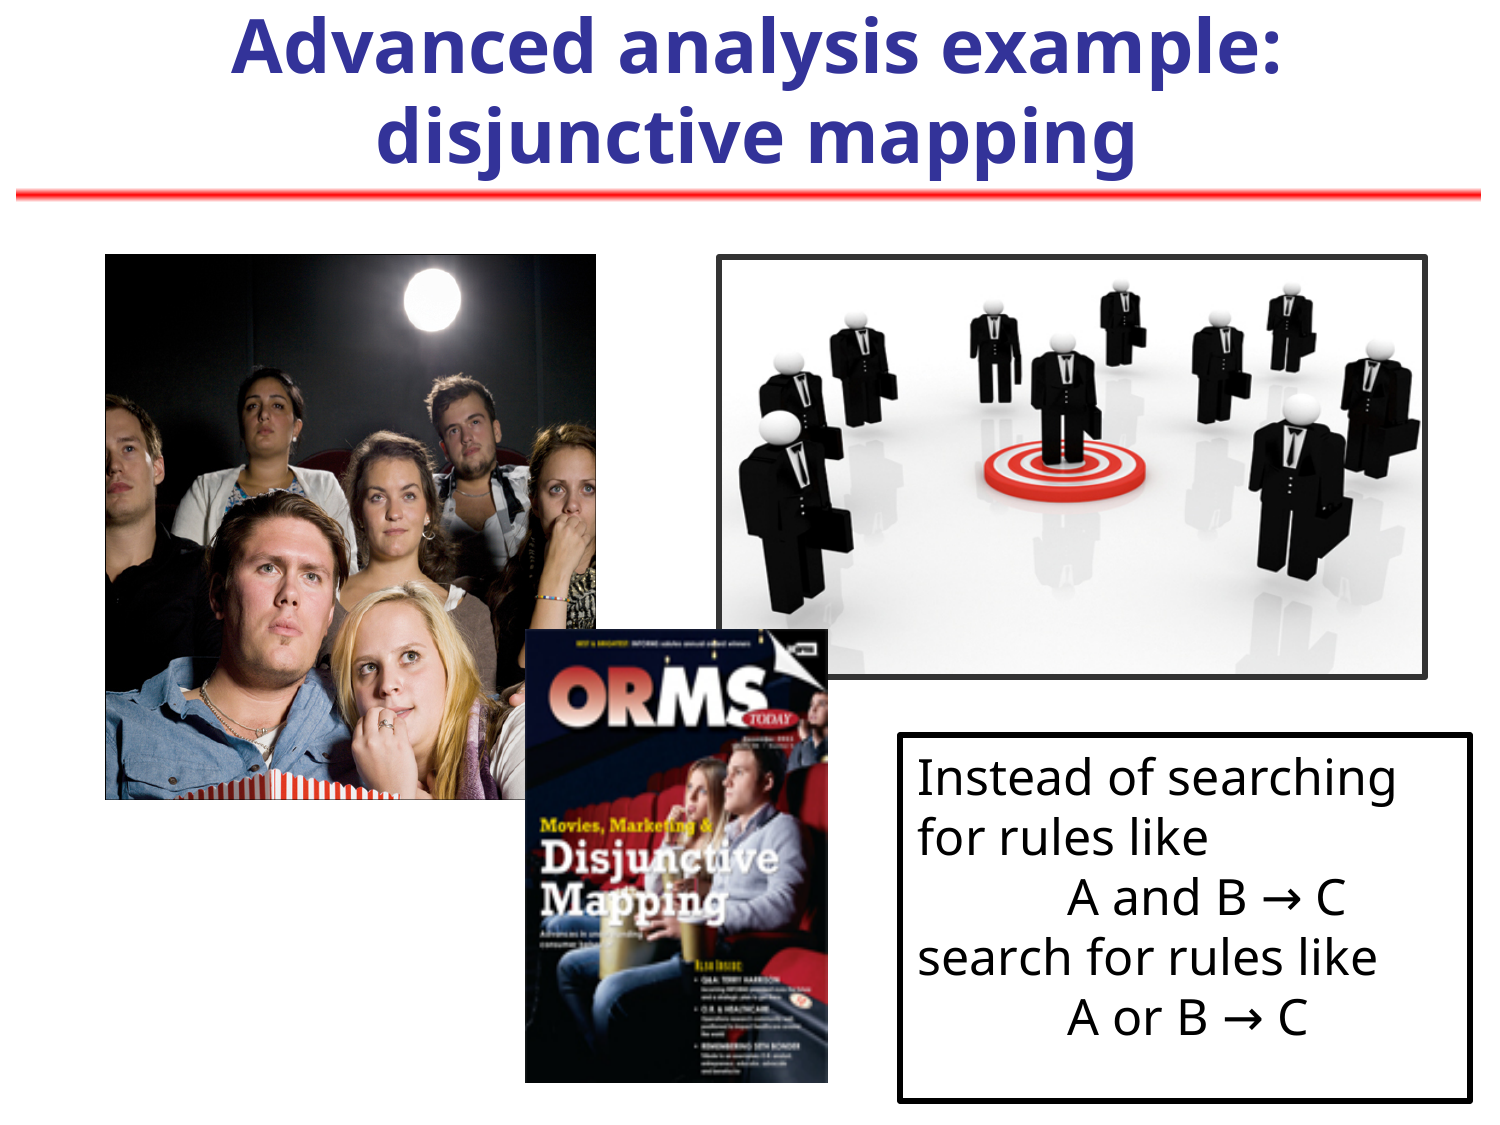

# Advanced analysis example: disjunctive mapping
Instead of searching for rules like
	A and B → C
search for rules like
	A or B → C